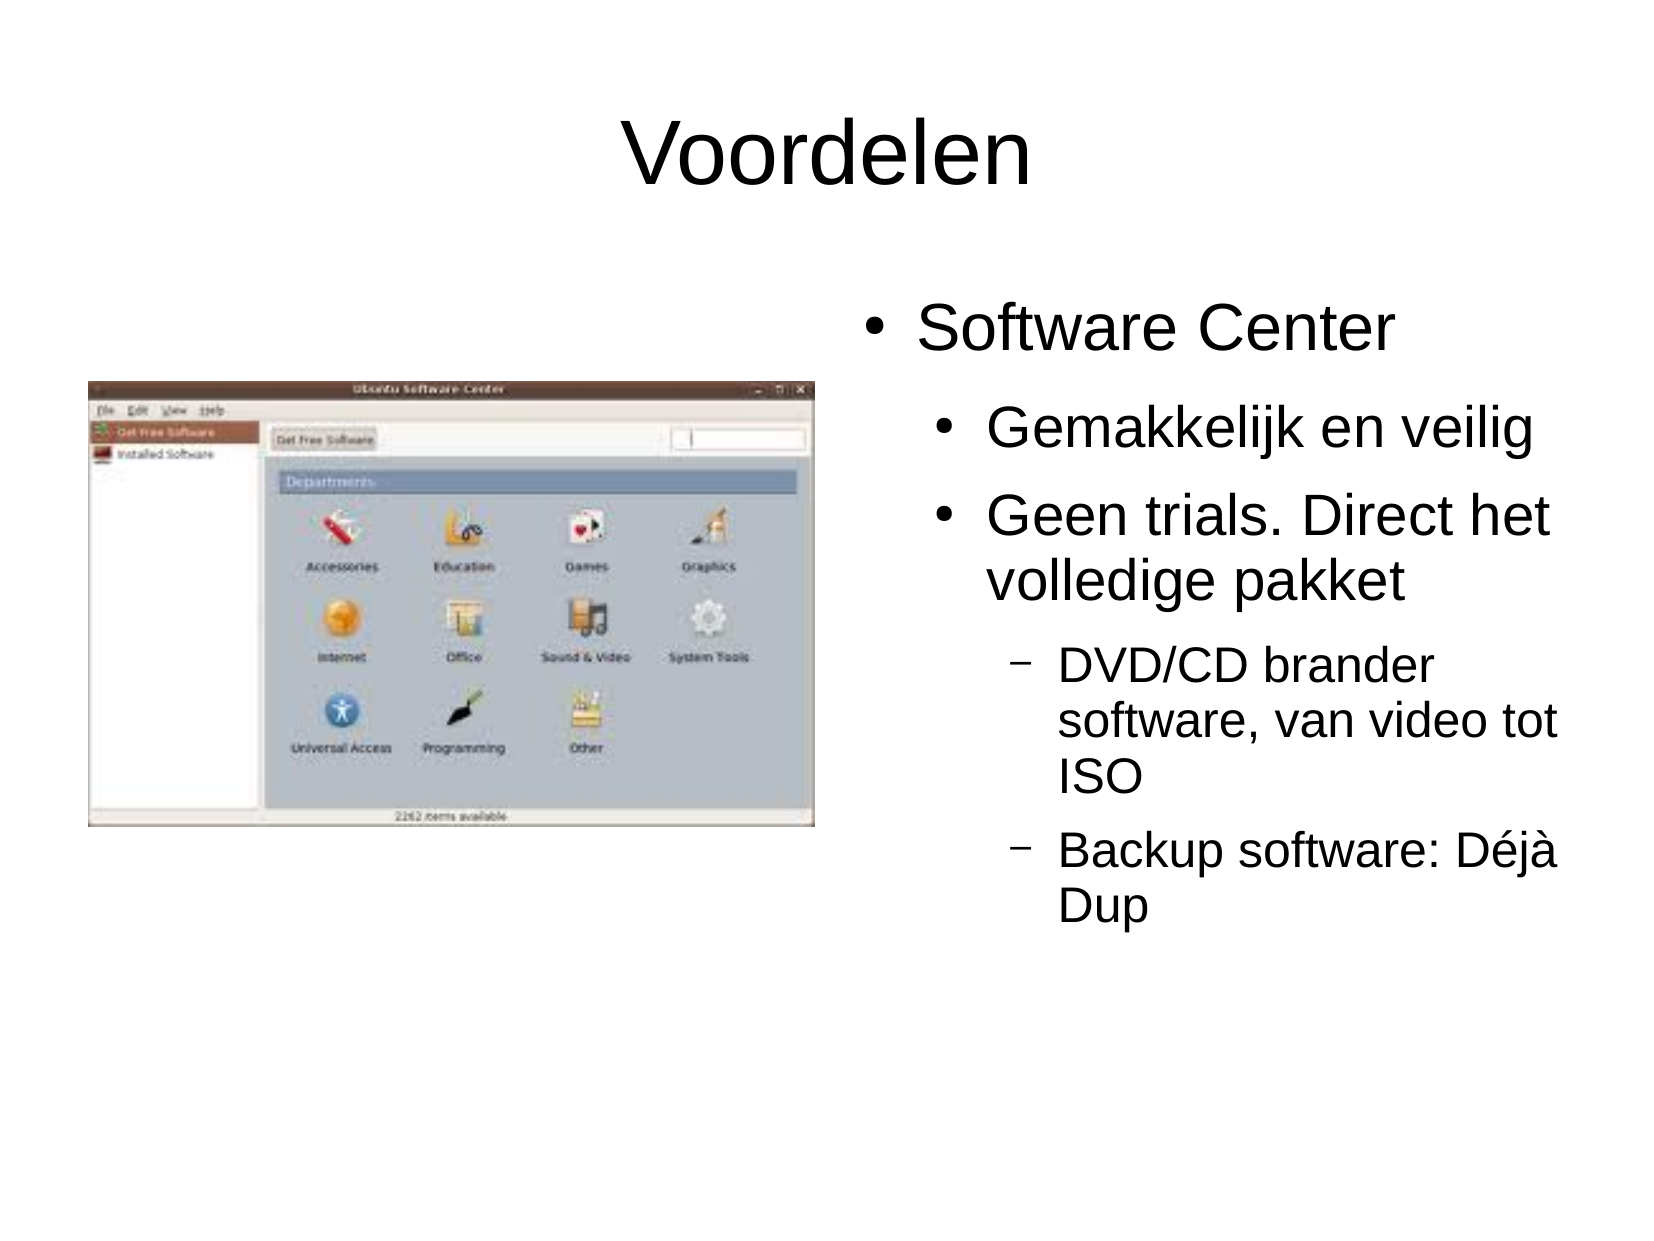

# Voordelen
Software Center
Gemakkelijk en veilig
Geen trials. Direct het volledige pakket
DVD/CD brander software, van video tot ISO
Backup software: Déjà Dup